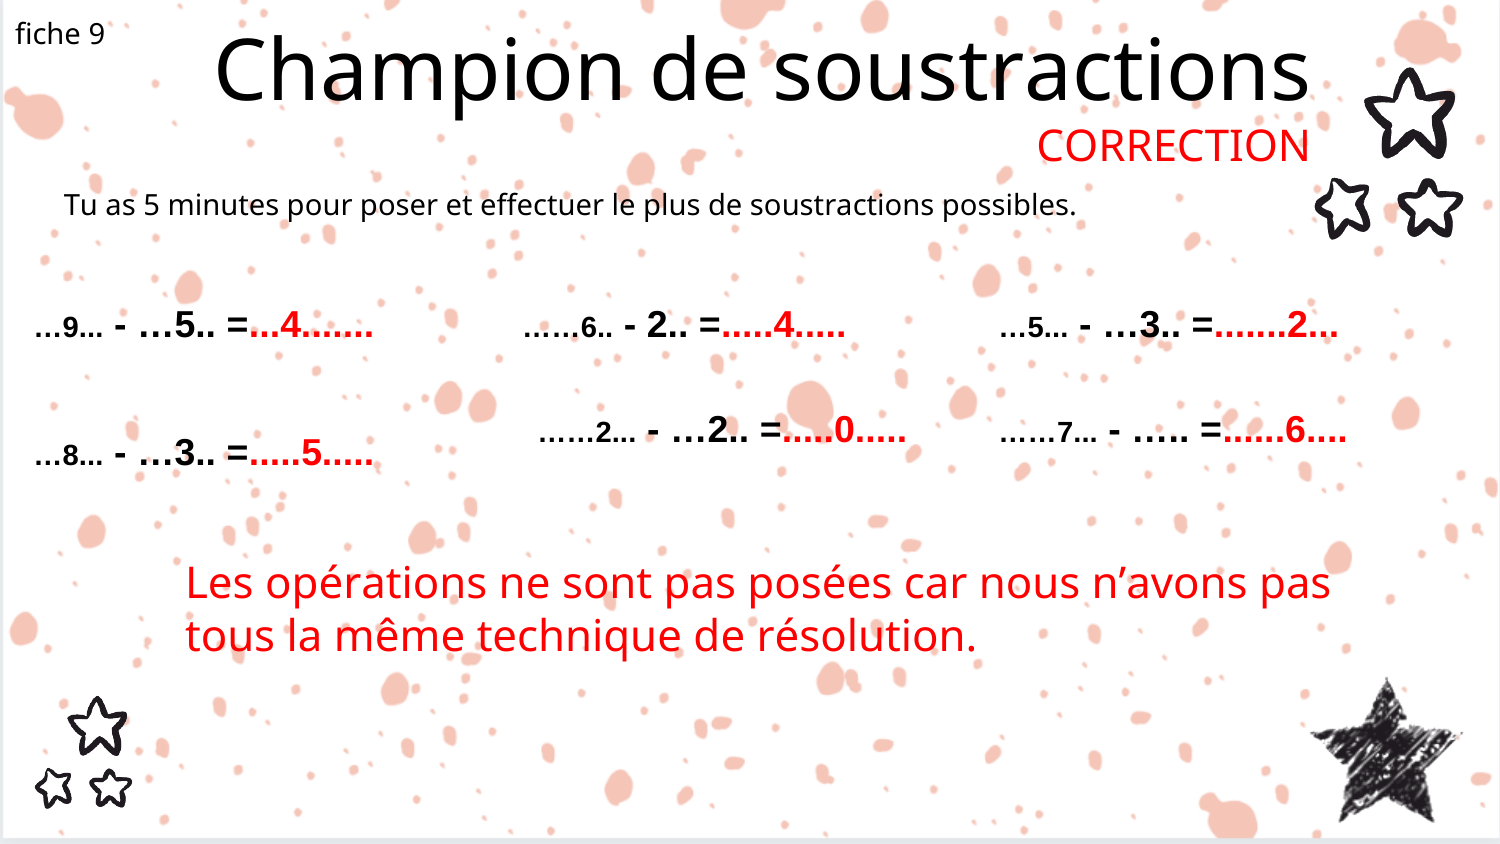

fiche 9
Champion de soustractions
CORRECTION
Tu as 5 minutes pour poser et effectuer le plus de soustractions possibles.
 …9... - …5.. =...4.......
 ……6.. - 2.. =.....4.....
 …5... - …3.. =.......2...
 ……2... - …2.. =.....0.....
 ……7... - ….. =......6....
 …8... - …3.. =.....5.....
Les opérations ne sont pas posées car nous n’avons pas tous la même technique de résolution.